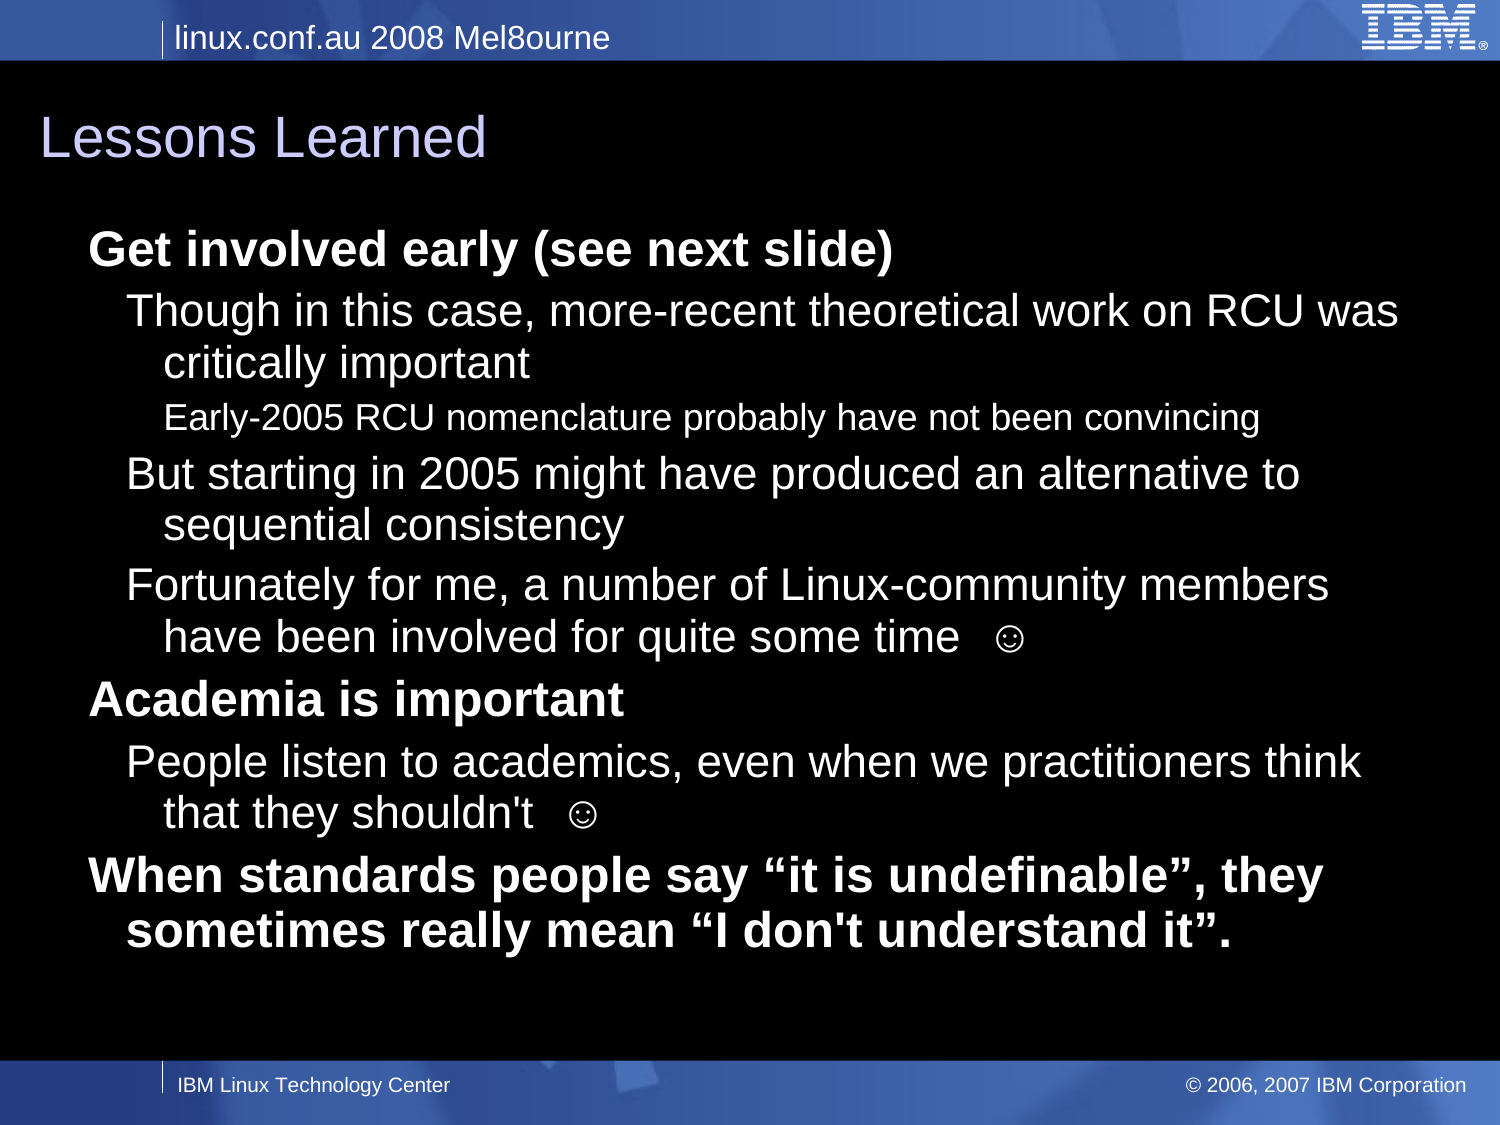

# Lessons Learned
Get involved early (see next slide)
Though in this case, more-recent theoretical work on RCU was critically important
Early-2005 RCU nomenclature probably have not been convincing
But starting in 2005 might have produced an alternative to sequential consistency
Fortunately for me, a number of Linux-community members have been involved for quite some time ☺
Academia is important
People listen to academics, even when we practitioners think that they shouldn't ☺
When standards people say “it is undefinable”, they sometimes really mean “I don't understand it”.